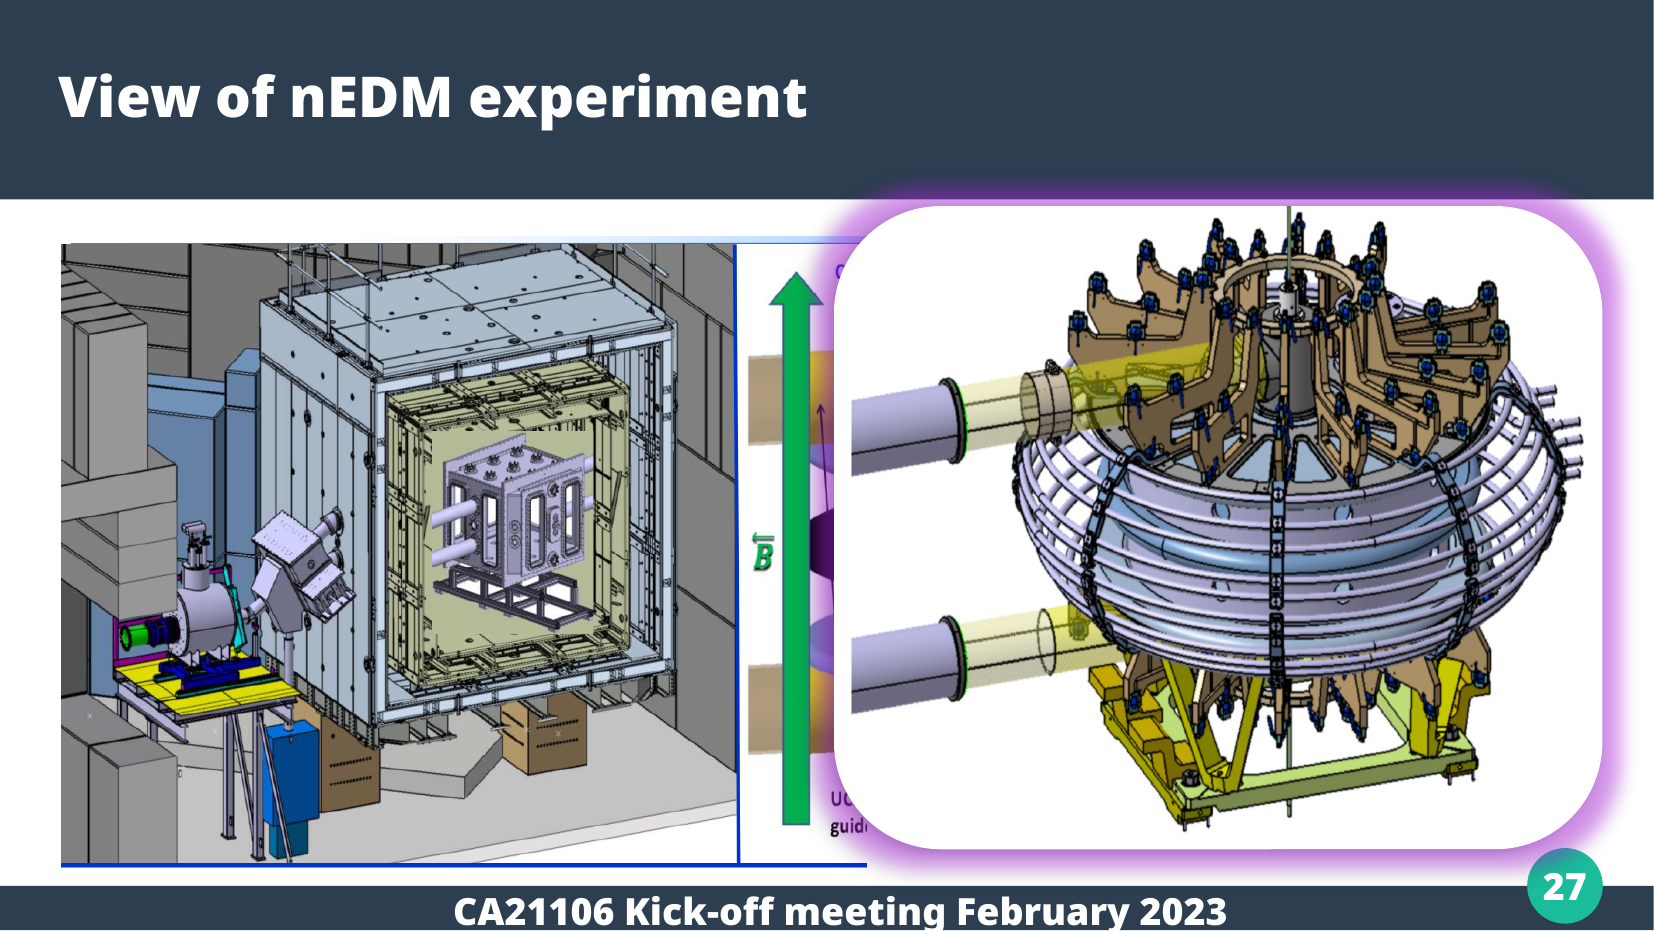

# View of nEDM experiment
CA21106 Kick-off meeting February 2023